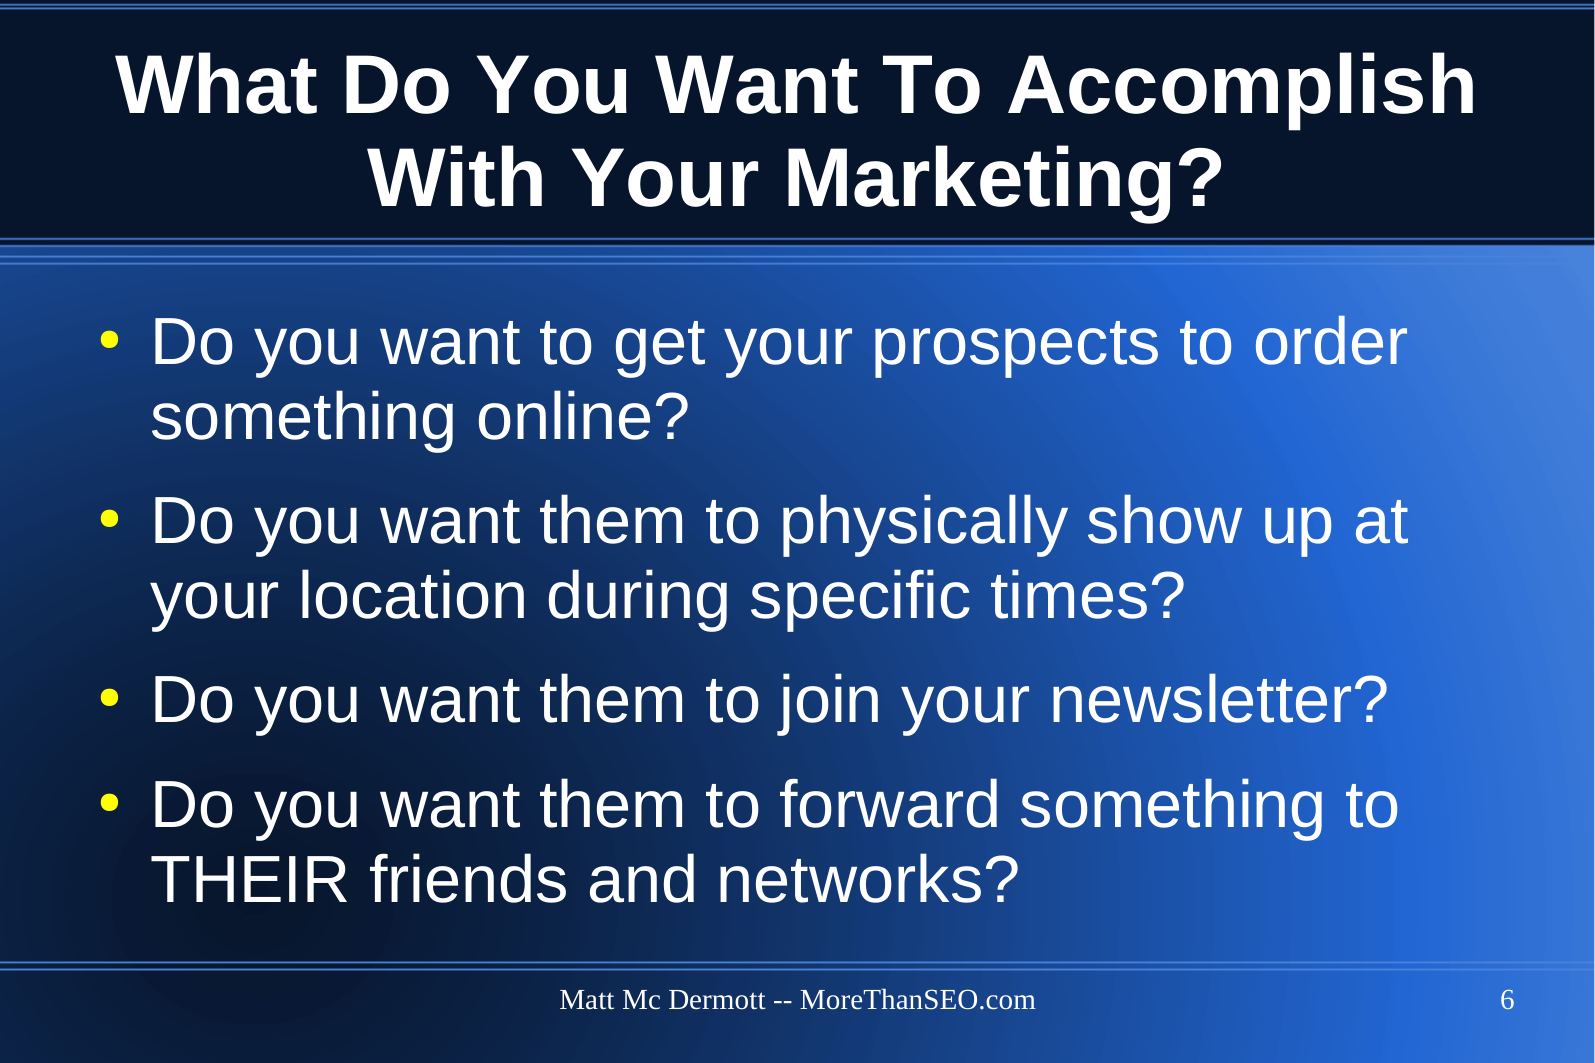

# What Do You Want To Accomplish With Your Marketing?
Do you want to get your prospects to order something online?
Do you want them to physically show up at your location during specific times?
Do you want them to join your newsletter?
Do you want them to forward something to THEIR friends and networks?
Matt Mc Dermott -- MoreThanSEO.com
6